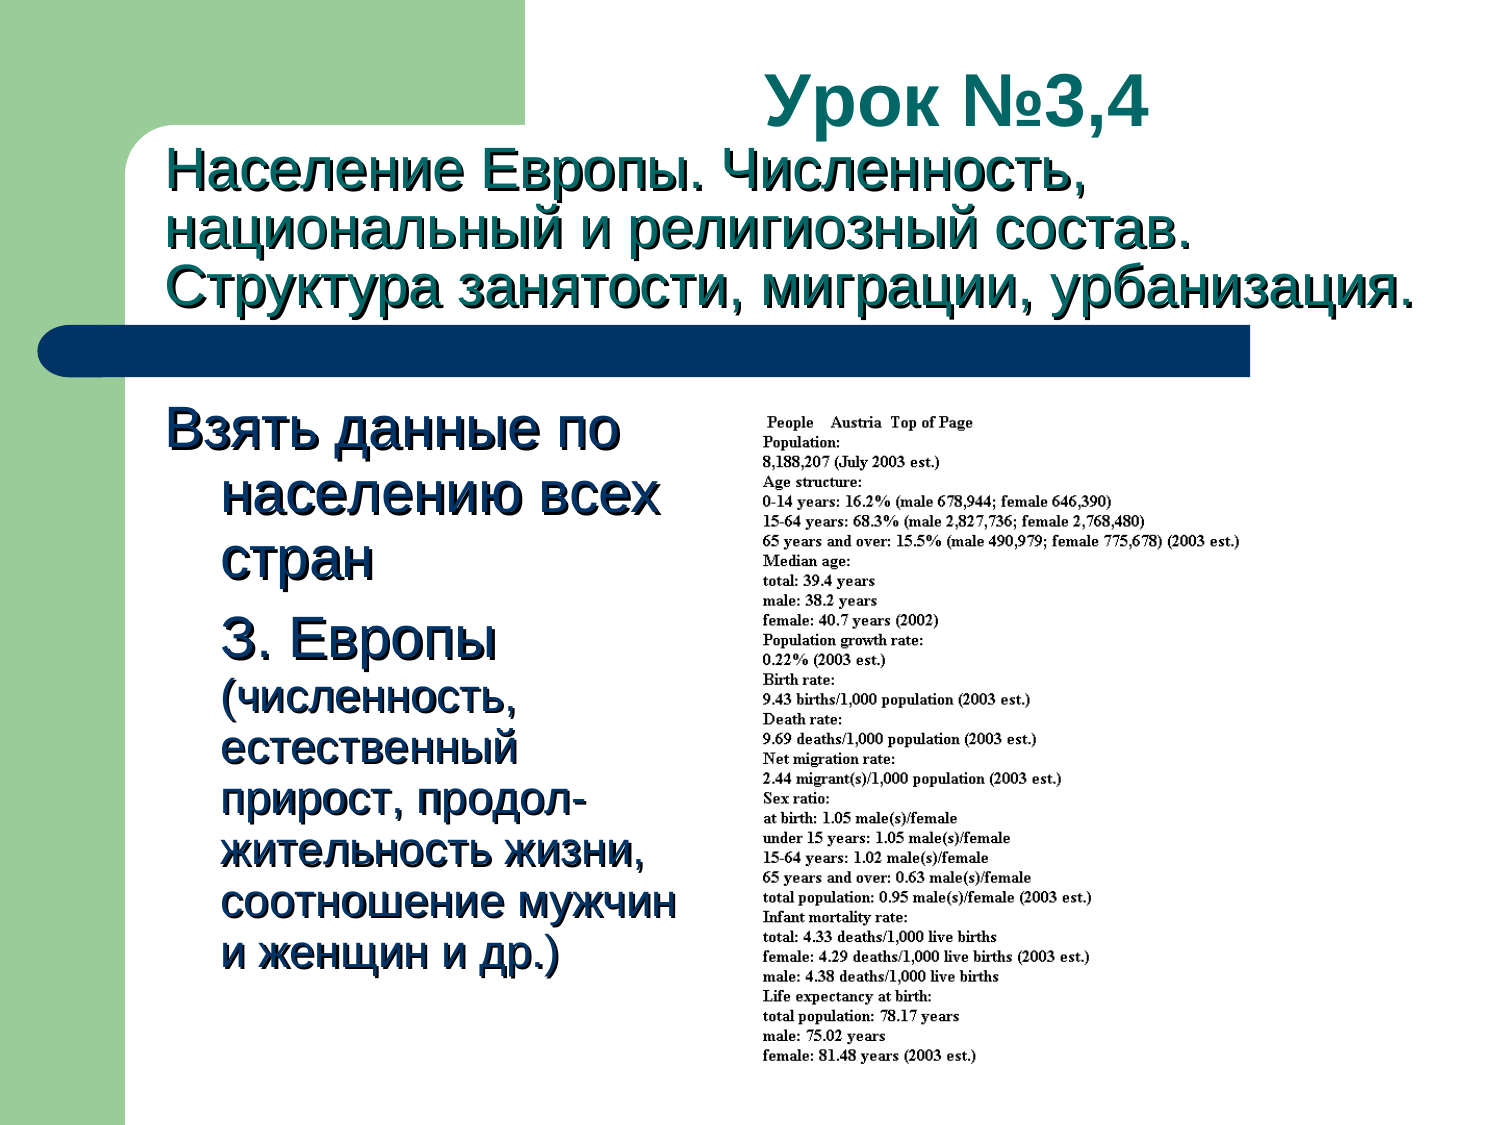

Урок №3,4
Население Европы. Численность, национальный и религиозный состав. Структура занятости, миграции, урбанизация.
# Взять данные по населению всех стран
	З. Европы (численность, естественный прирост, продол-жительность жизни, соотношение мужчин и женщин и др.)